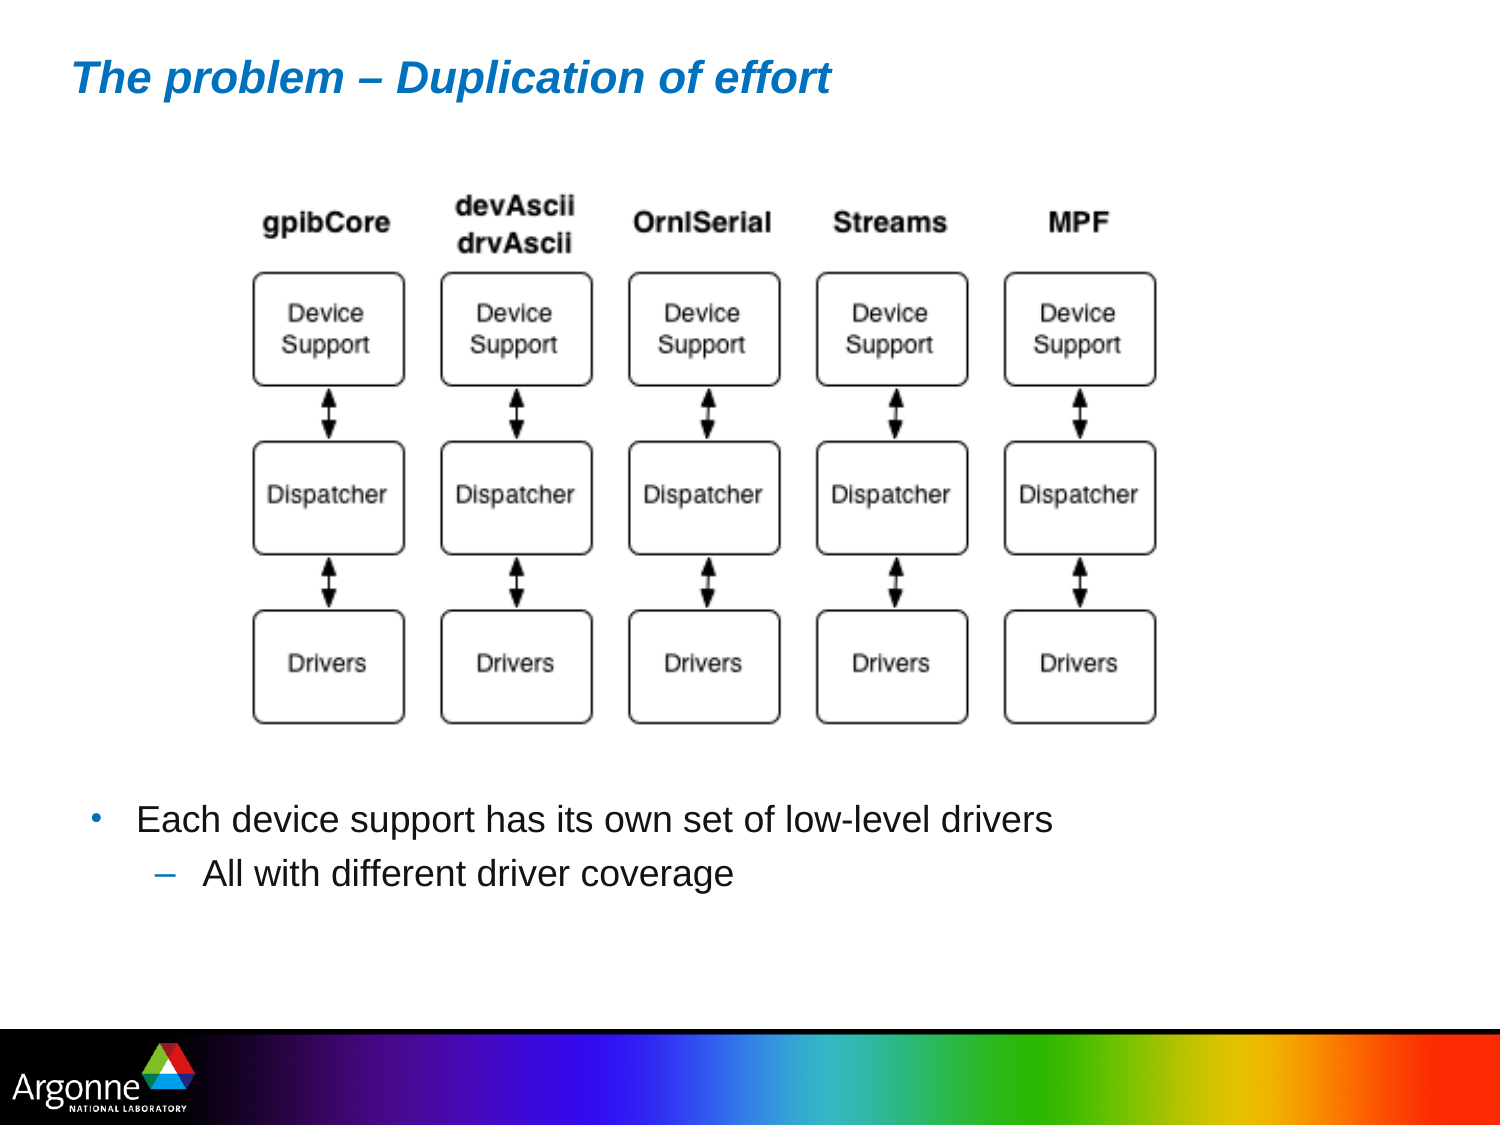

# The problem – Duplication of effort
Each device support has its own set of low-level drivers
All with different driver coverage